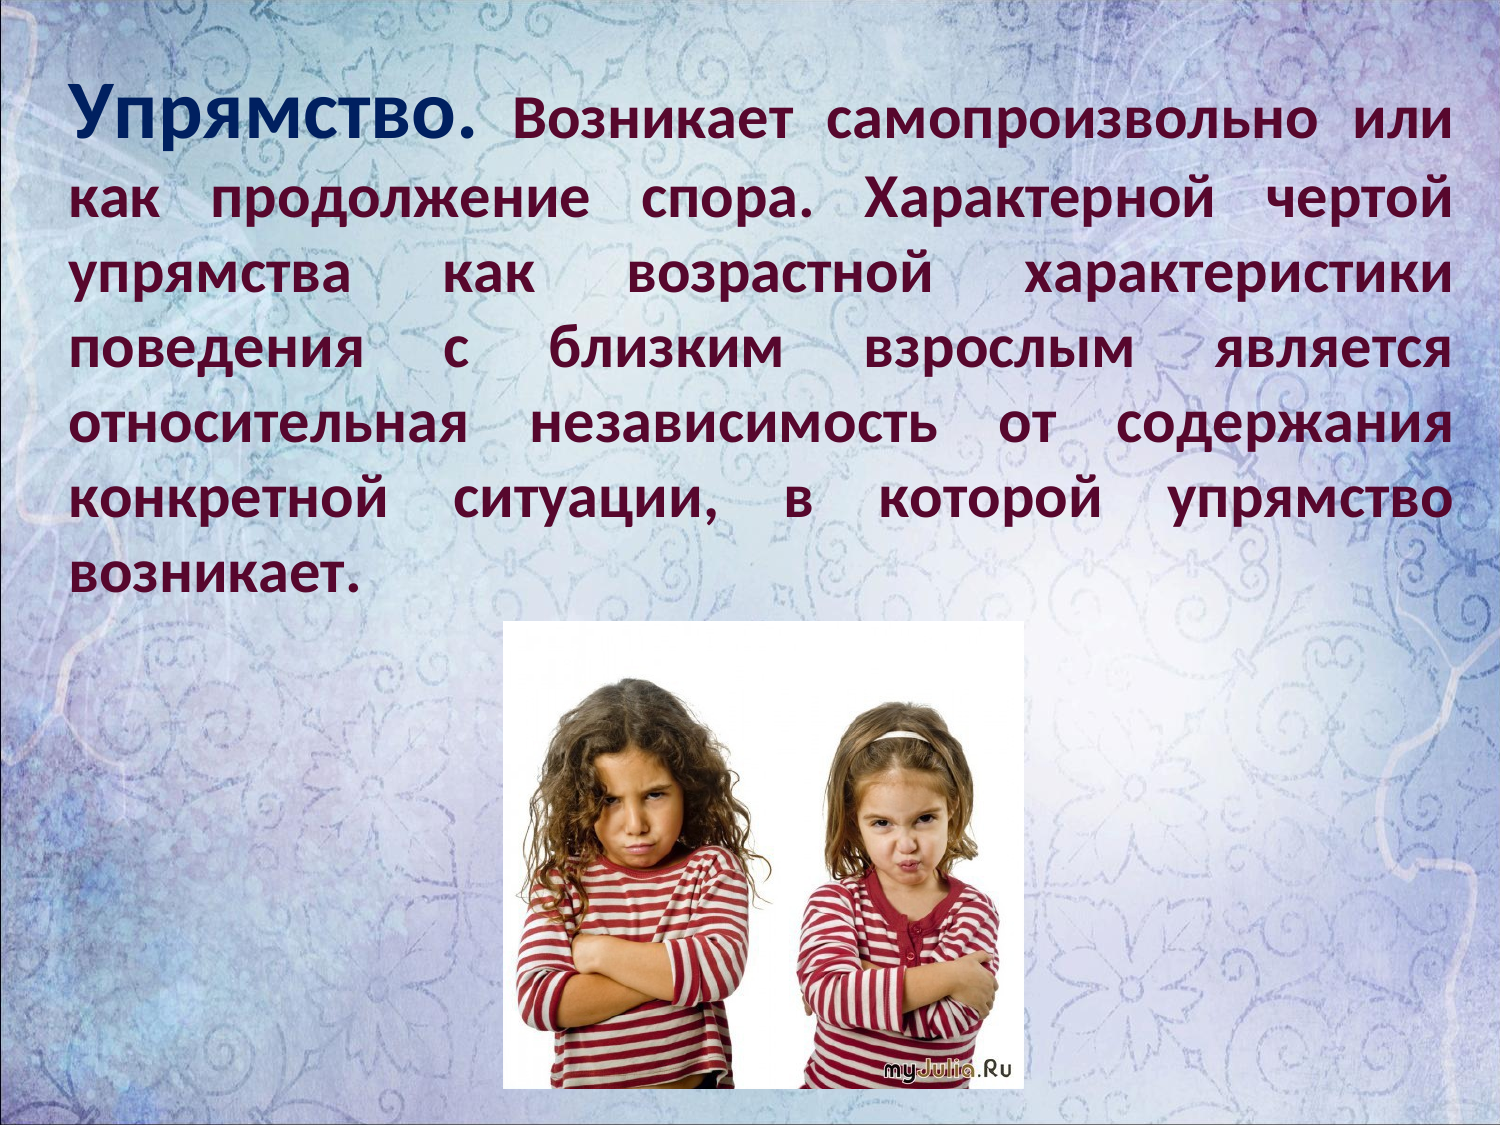

# Упрямство. Возникает самопроизвольно или как продолжение спора. Характерной чертой упрямства как возрастной характеристики поведения с близким взрослым является относительная независимость от содержания конкретной ситуации, в которой упрямство возникает.